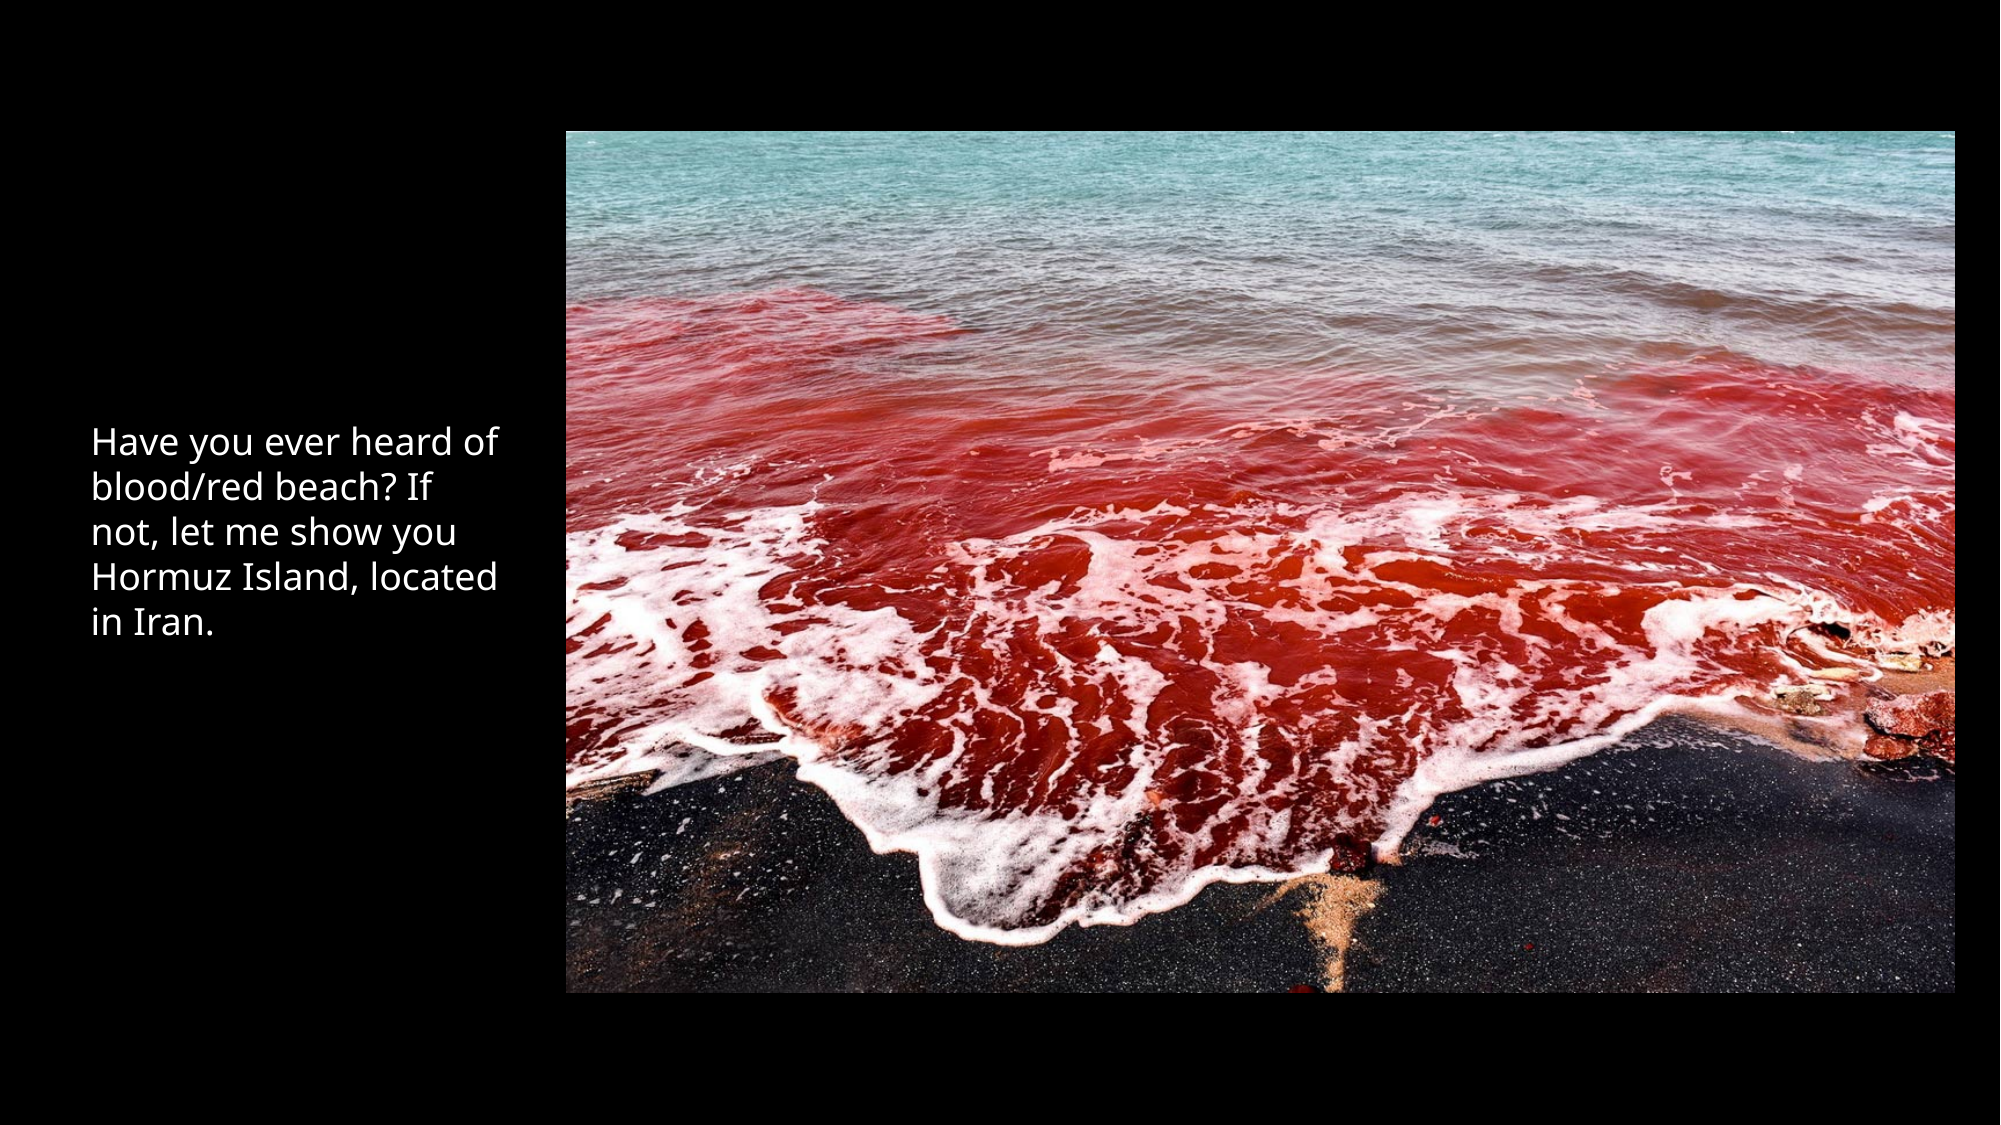

#
Have you ever heard of blood/red beach? If not, let me show you Hormuz Island, located in Iran.